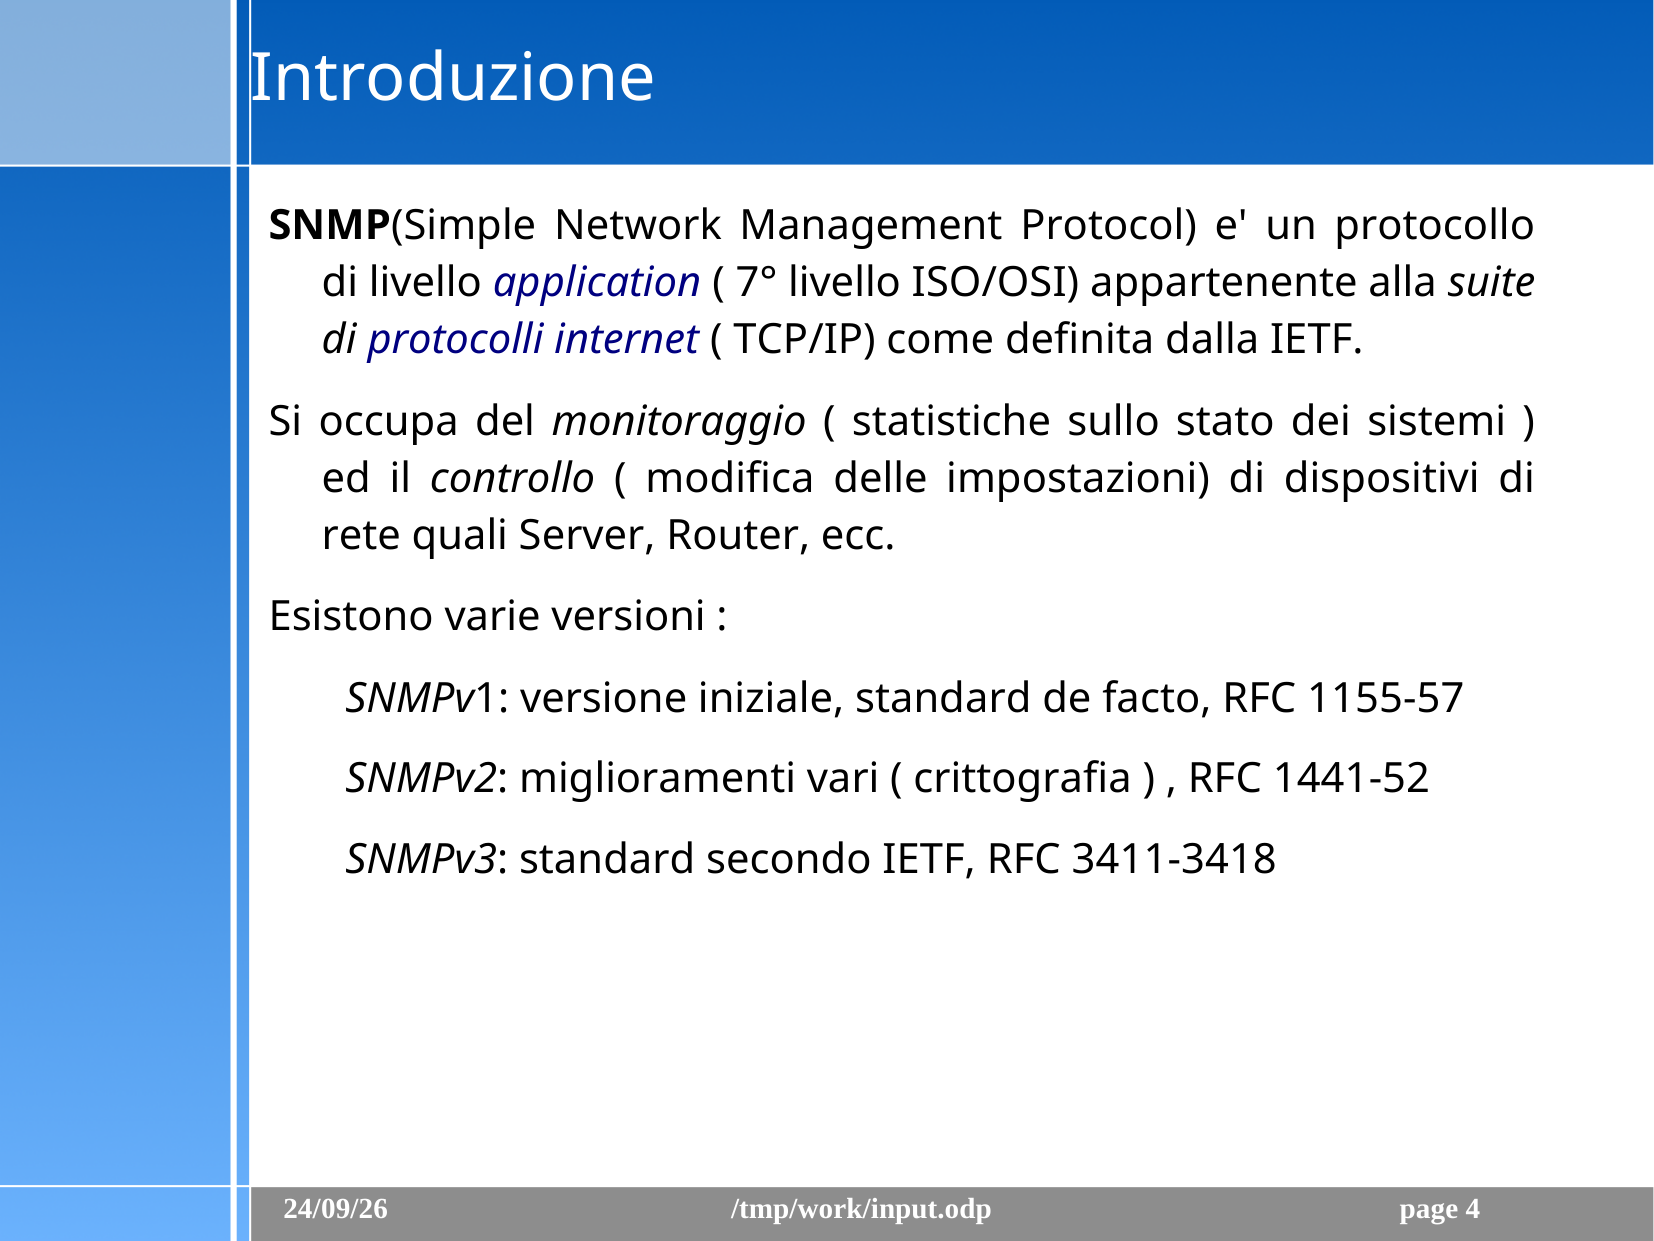

# Introduzione
SNMP(Simple Network Management Protocol) e' un protocollo di livello application ( 7° livello ISO/OSI) appartenente alla suite di protocolli internet ( TCP/IP) come definita dalla IETF.
Si occupa del monitoraggio ( statistiche sullo stato dei sistemi ) ed il controllo ( modifica delle impostazioni) di dispositivi di rete quali Server, Router, ecc.
Esistono varie versioni :
SNMPv1: versione iniziale, standard de facto, RFC 1155-57
SNMPv2: miglioramenti vari ( crittografia ) , RFC 1441-52
SNMPv3: standard secondo IETF, RFC 3411-3418